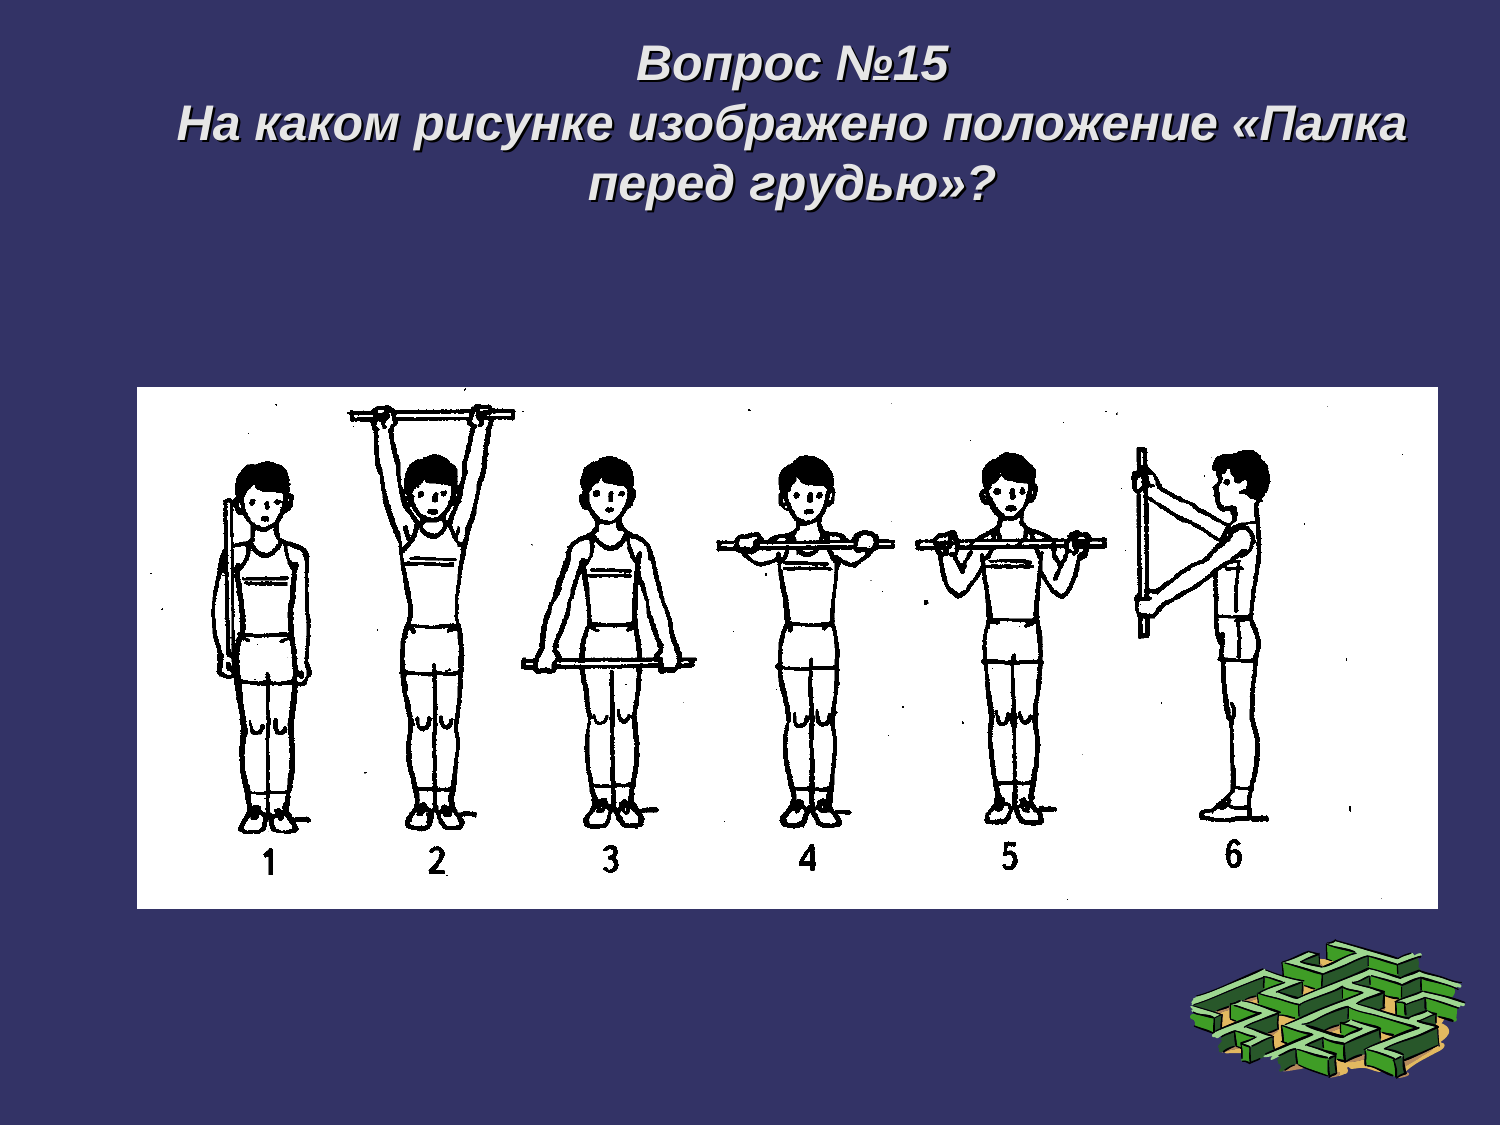

# Вопрос №15 На каком рисунке изображено положение «Палка перед грудью»?